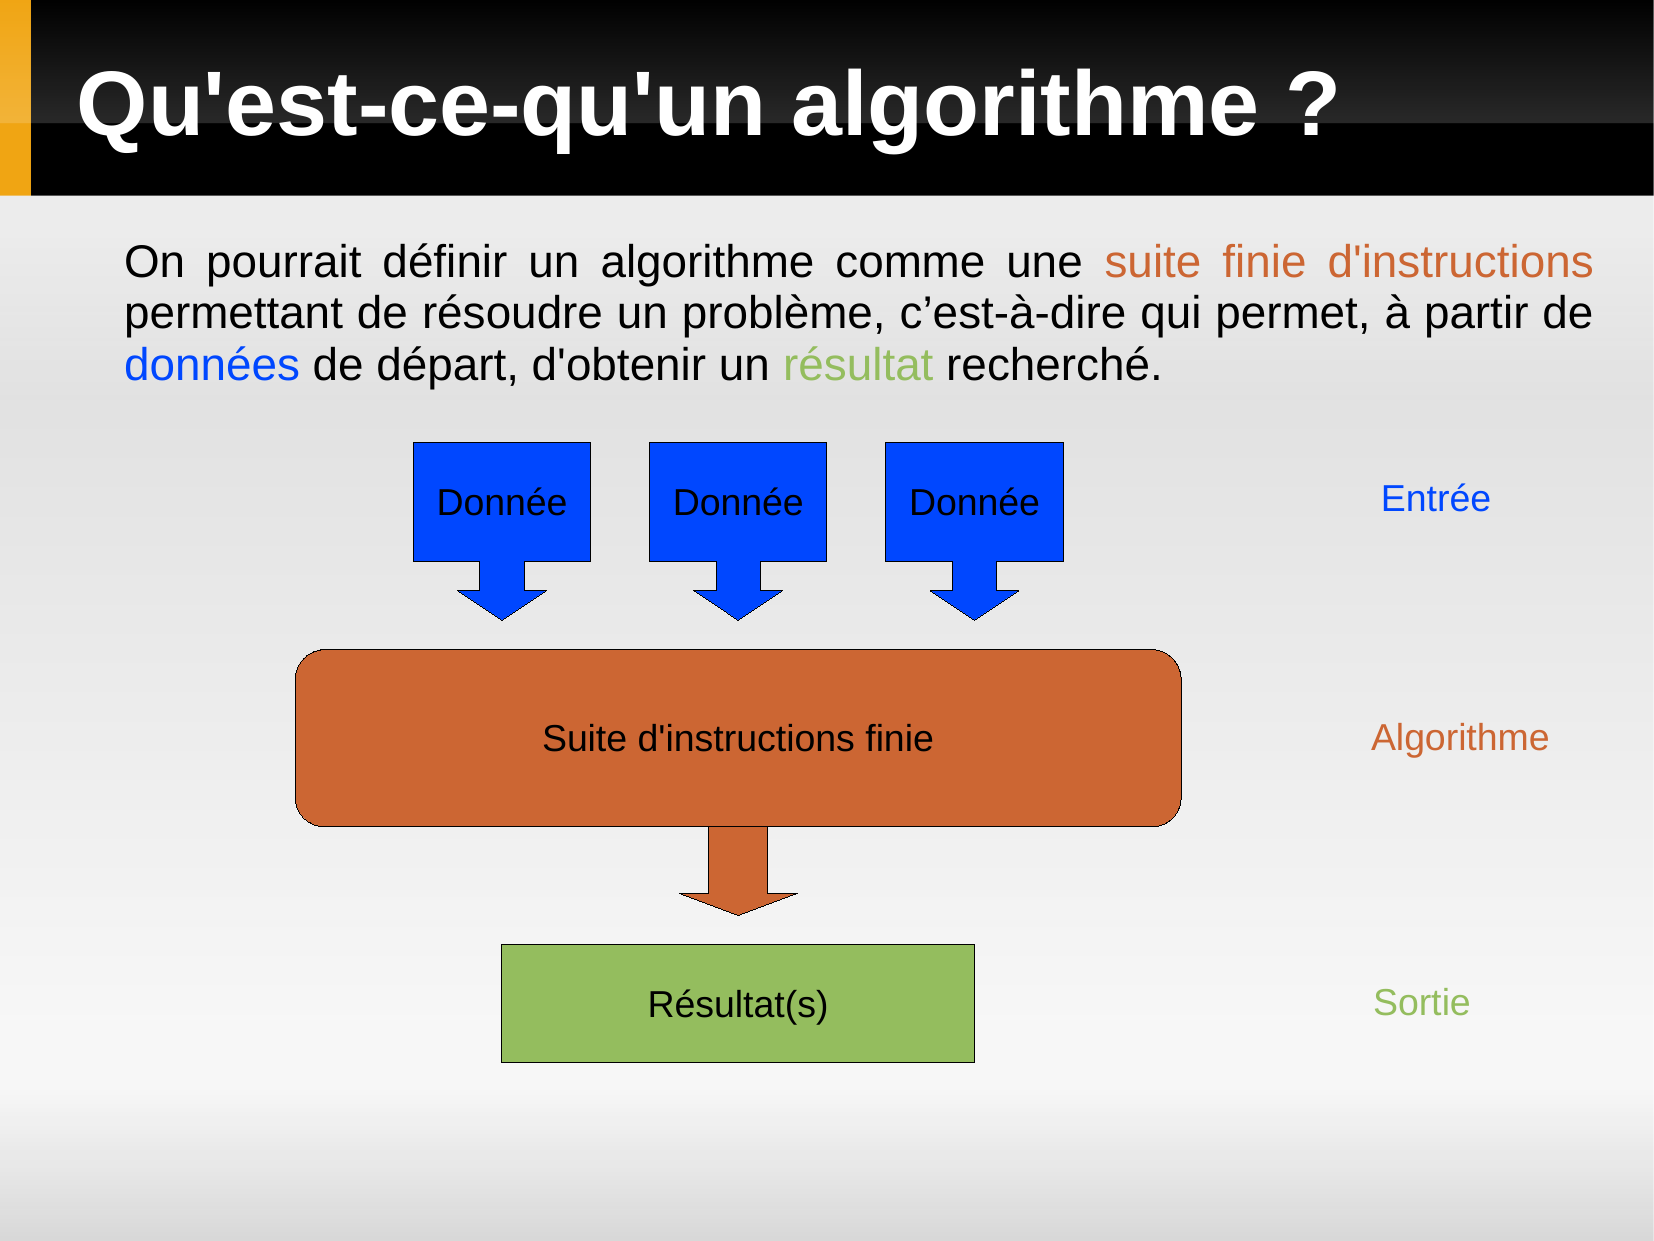

# Qu'est-ce-qu'un algorithme ?
On pourrait définir un algorithme comme une suite finie d'instructions permettant de résoudre un problème, c’est-à-dire qui permet, à partir de données de départ, d'obtenir un résultat recherché.
Donnée
Donnée
Donnée
Entrée
Suite d'instructions finie
Algorithme
Résultat(s)
Sortie